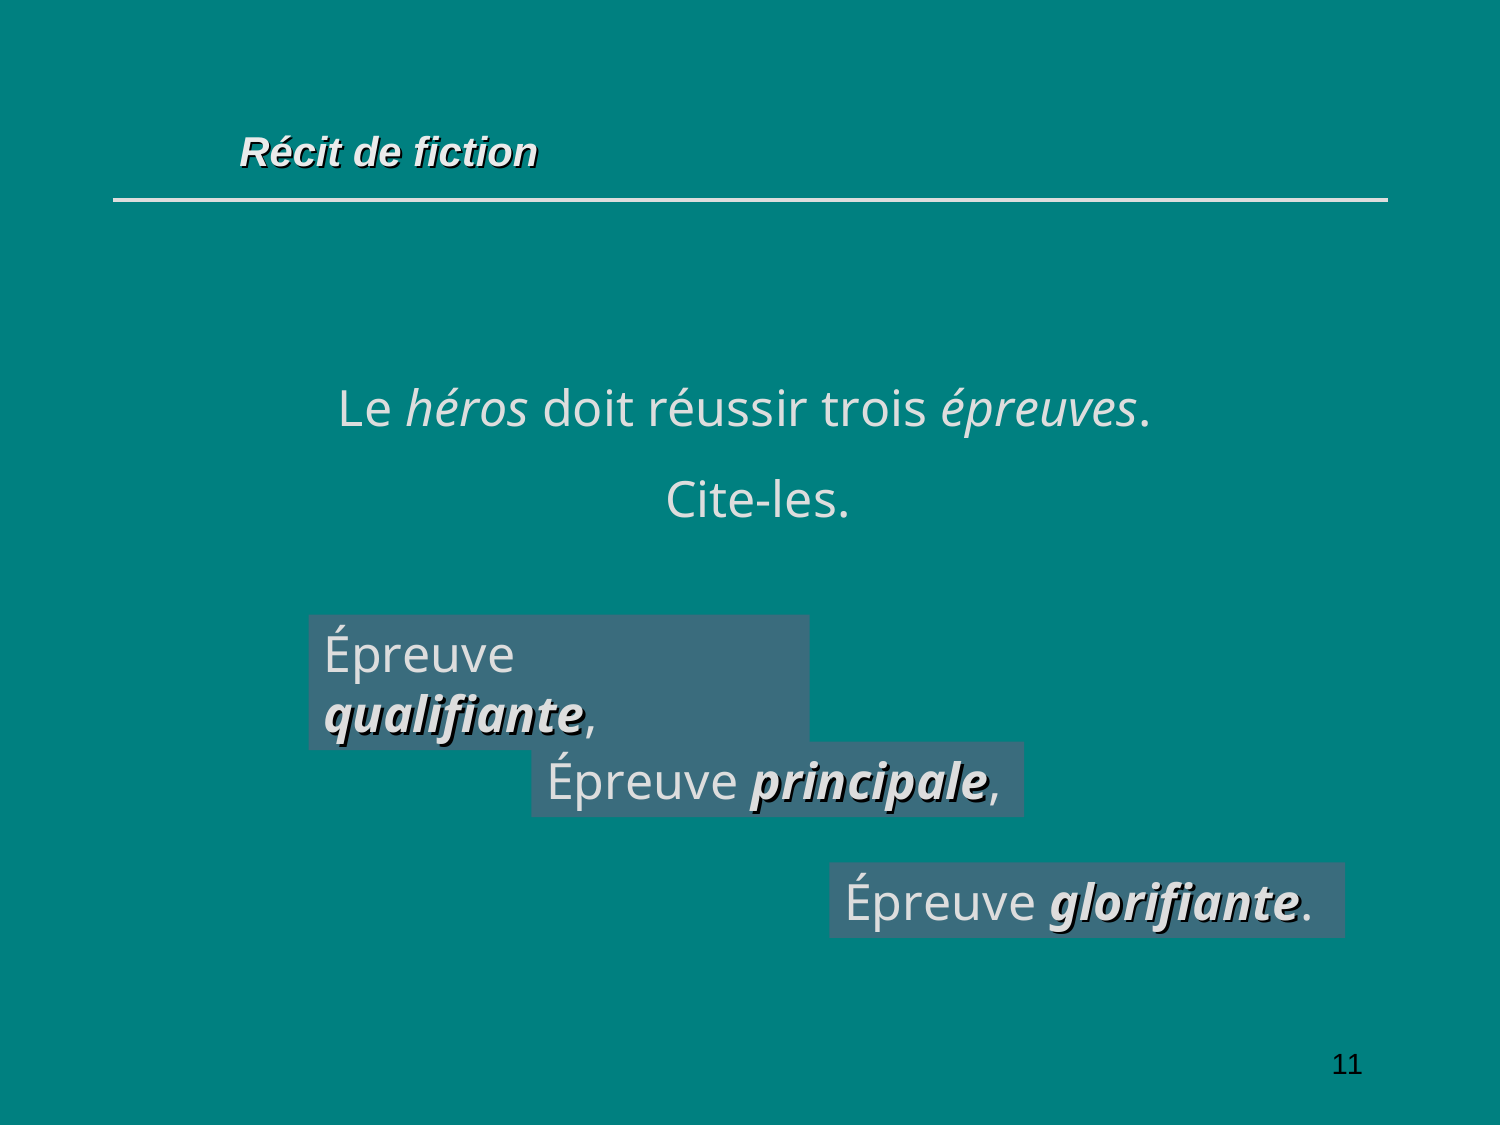

Récit de fiction
Le héros doit réussir trois épreuves.
Cite-les.
Épreuve qualifiante,
Épreuve principale,
Épreuve glorifiante.
11